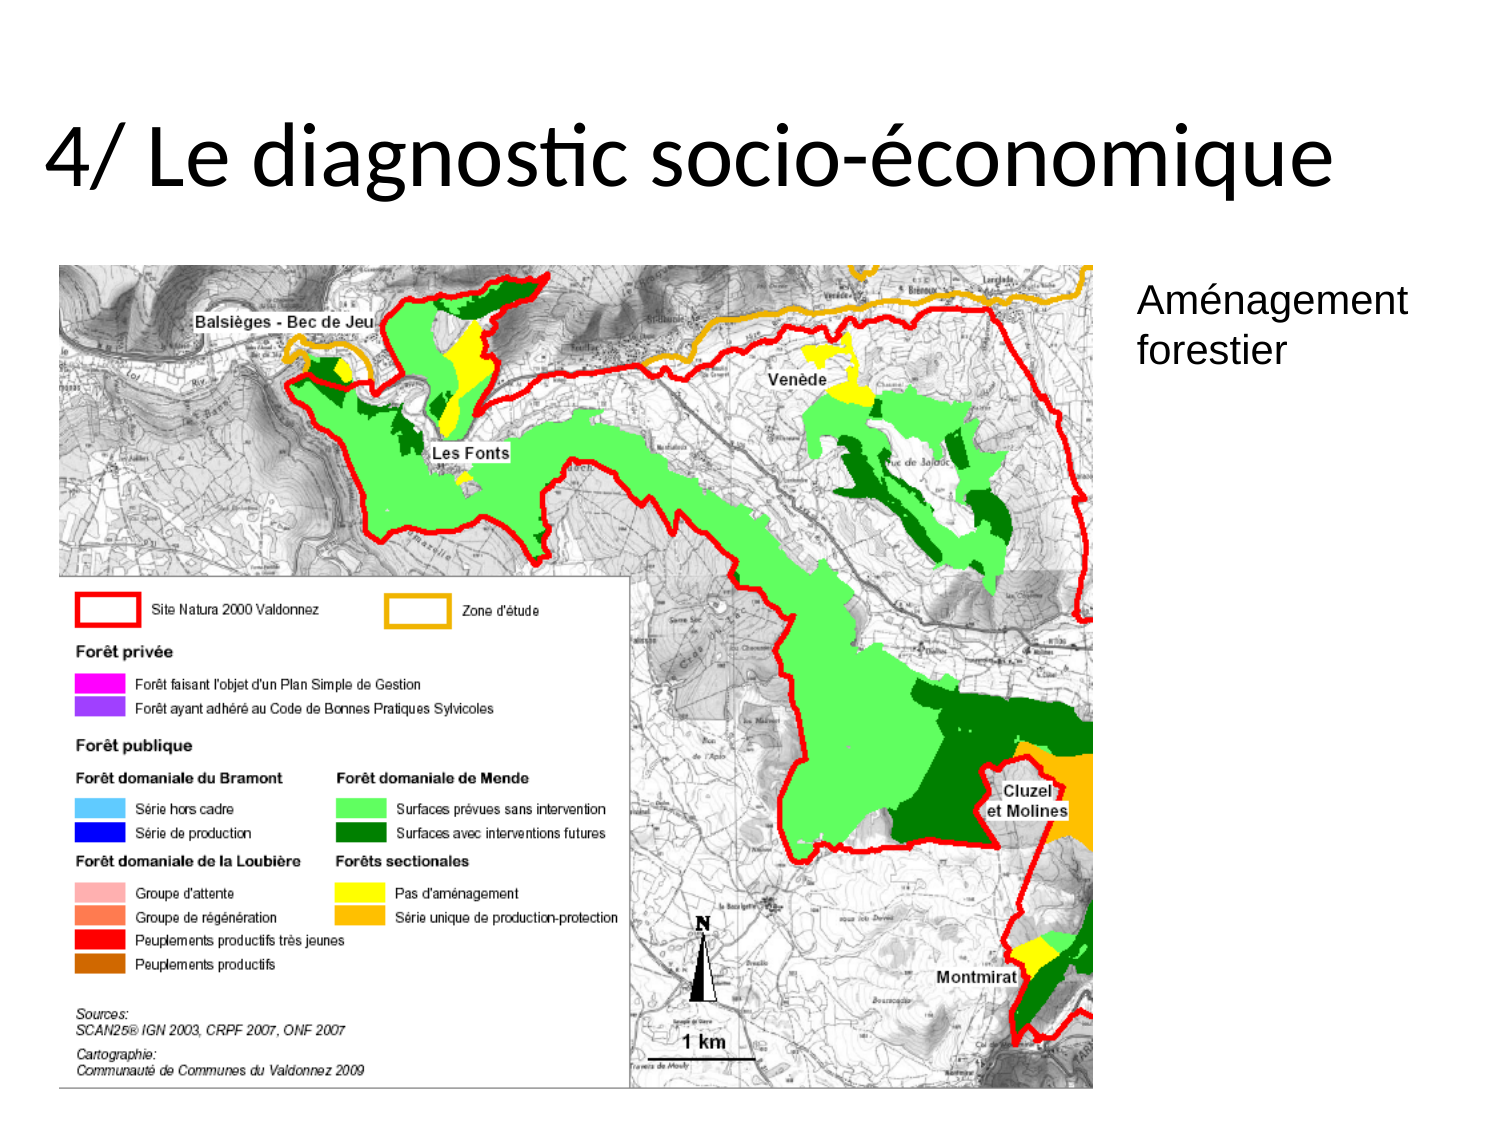

# 4/ Le diagnostic socio-économique
Aménagement forestier